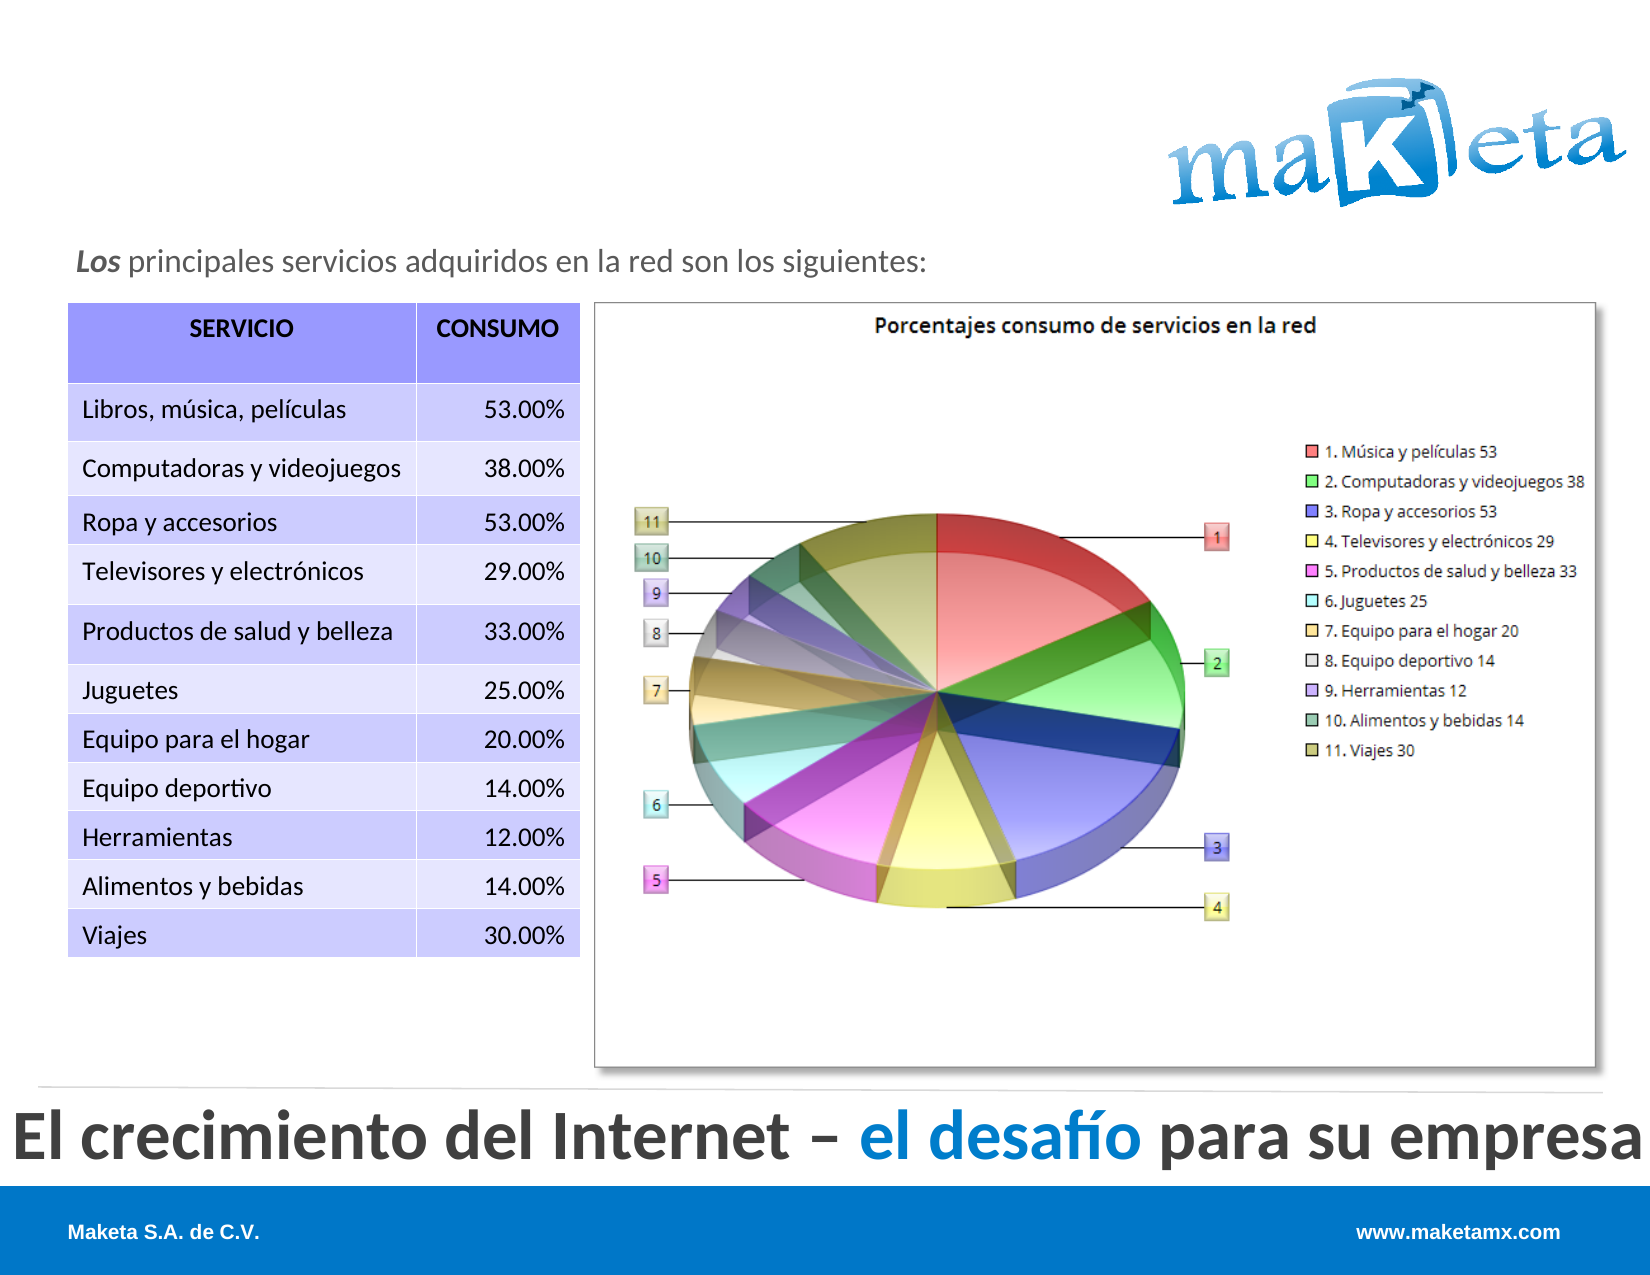

Los principales servicios adquiridos en la red son los siguientes:
| SERVICIO | CONSUMO |
| --- | --- |
| Libros, música, películas | 53.00% |
| Computadoras y videojuegos | 38.00% |
| Ropa y accesorios | 53.00% |
| Televisores y electrónicos | 29.00% |
| Productos de salud y belleza | 33.00% |
| Juguetes | 25.00% |
| Equipo para el hogar | 20.00% |
| Equipo deportivo | 14.00% |
| Herramientas | 12.00% |
| Alimentos y bebidas | 14.00% |
| Viajes | 30.00% |
El crecimiento del Internet – el desafío para su empresa
www.maketamx.com
Maketa S.A. de C.V.